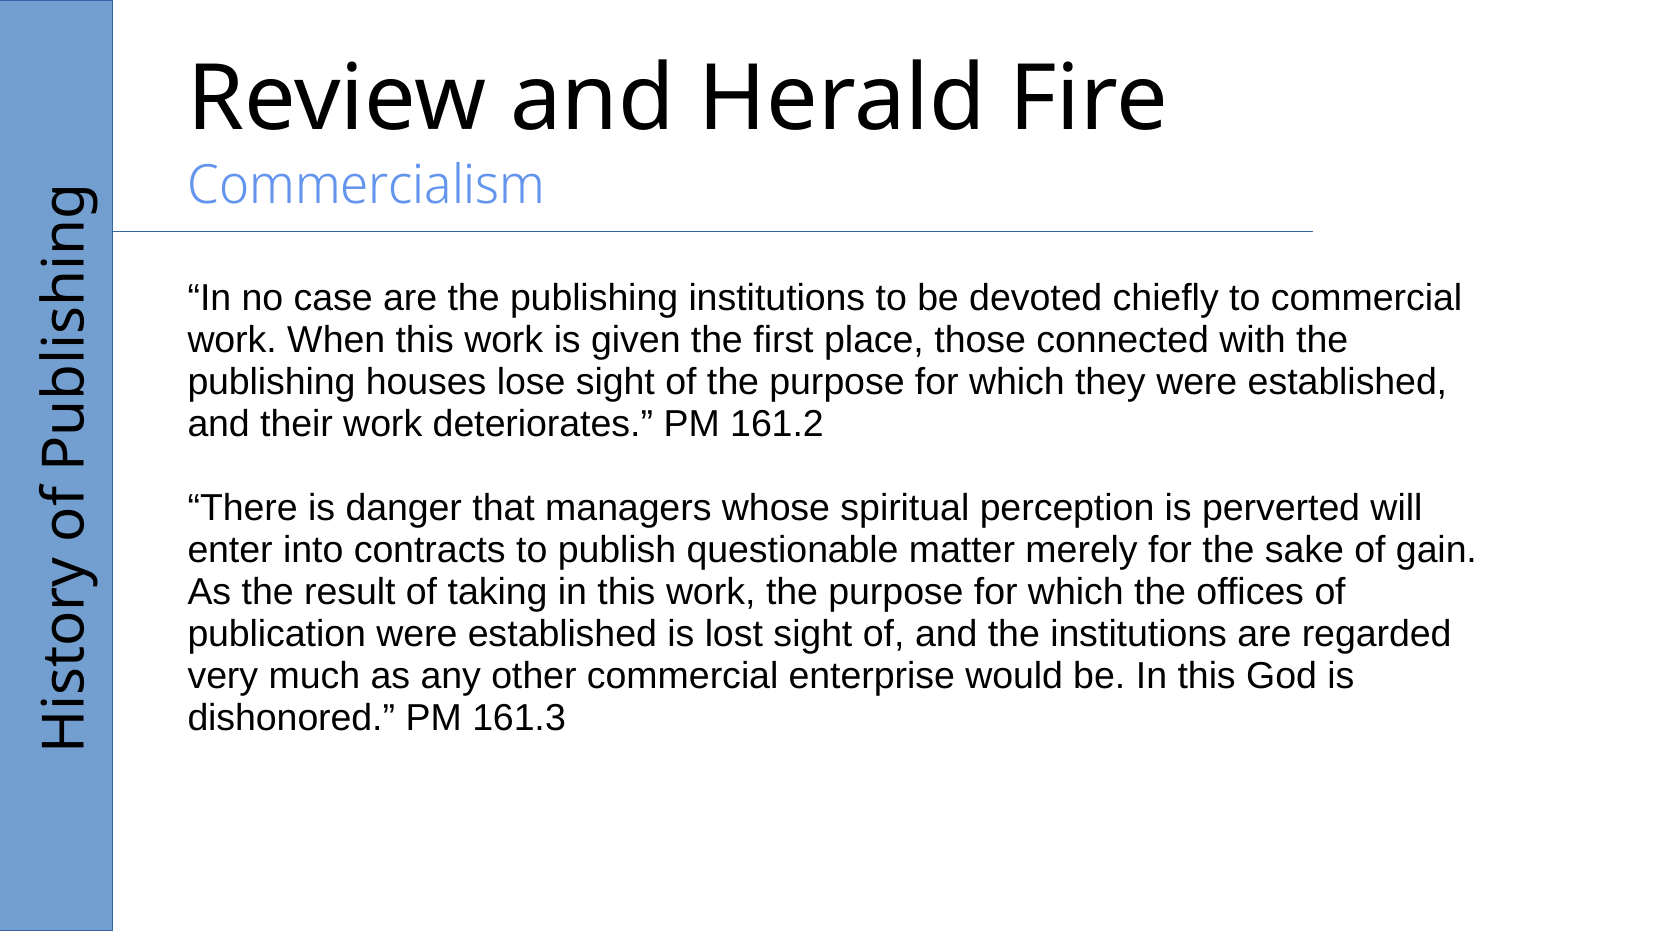

# Review and Herald Fire
Commercialism
“In no case are the publishing institutions to be devoted chiefly to commercial work. When this work is given the first place, those connected with the publishing houses lose sight of the purpose for which they were established, and their work deteriorates.” PM 161.2
“There is danger that managers whose spiritual perception is perverted will enter into contracts to publish questionable matter merely for the sake of gain. As the result of taking in this work, the purpose for which the offices of publication were established is lost sight of, and the institutions are regarded very much as any other commercial enterprise would be. In this God is dishonored.” PM 161.3
History of Publishing